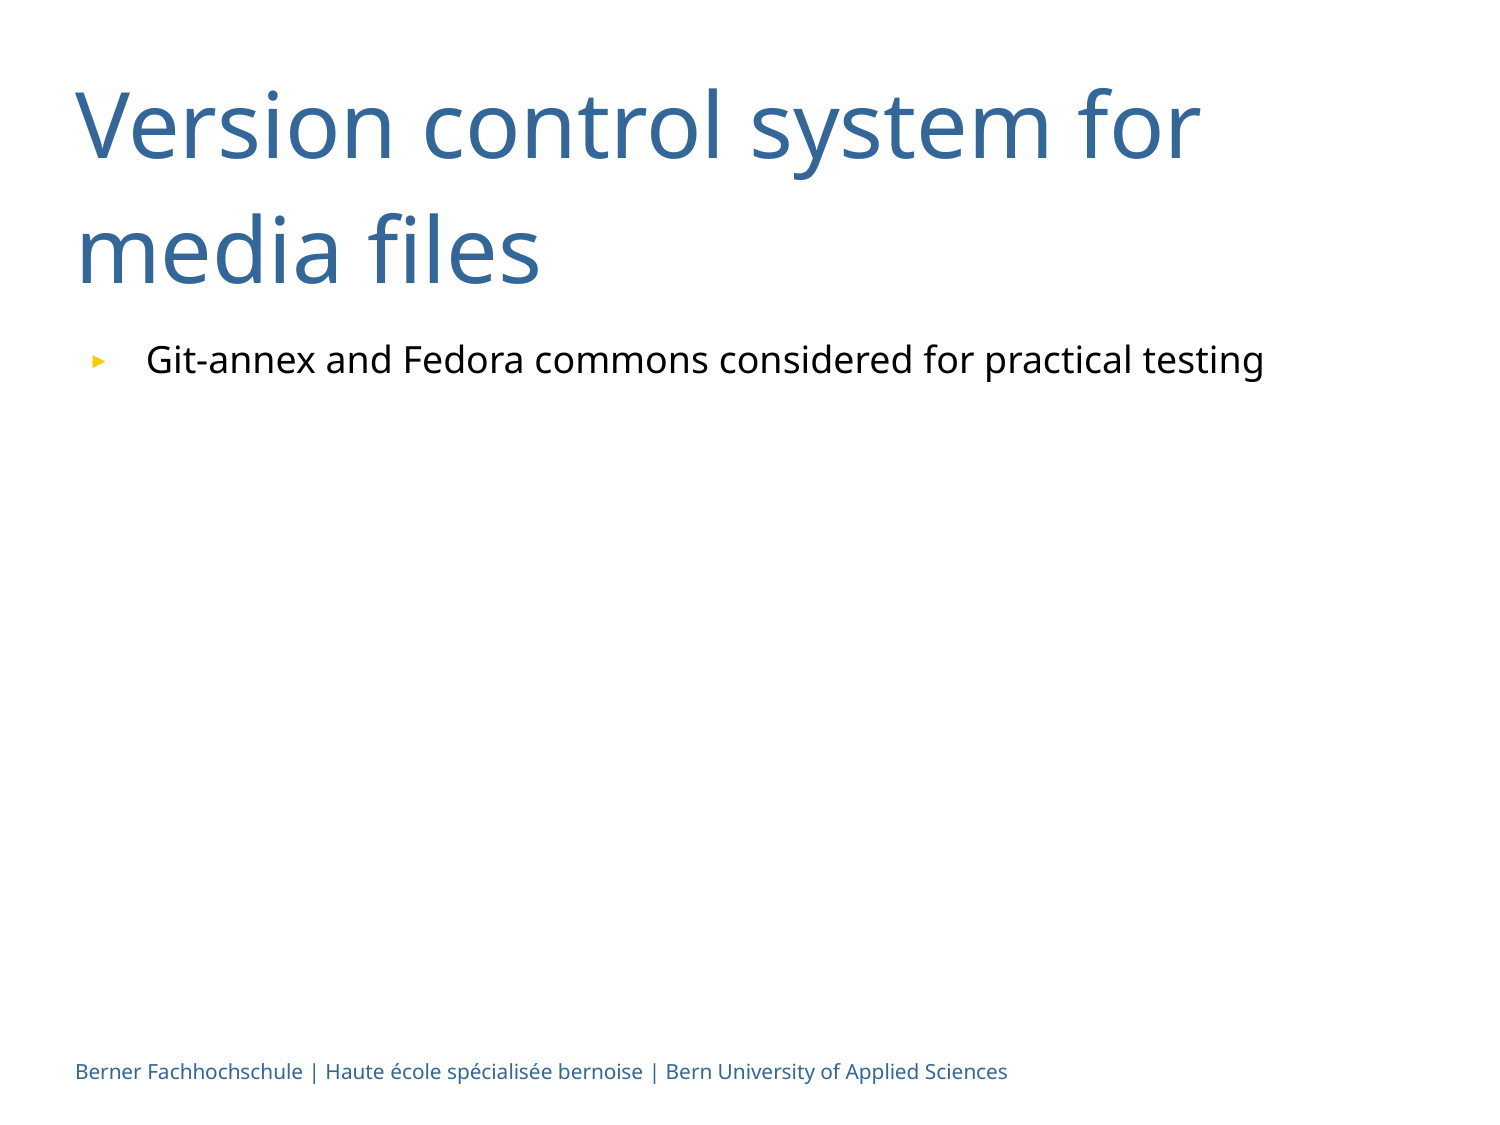

# Version control system for media files
Git-annex and Fedora commons considered for practical testing